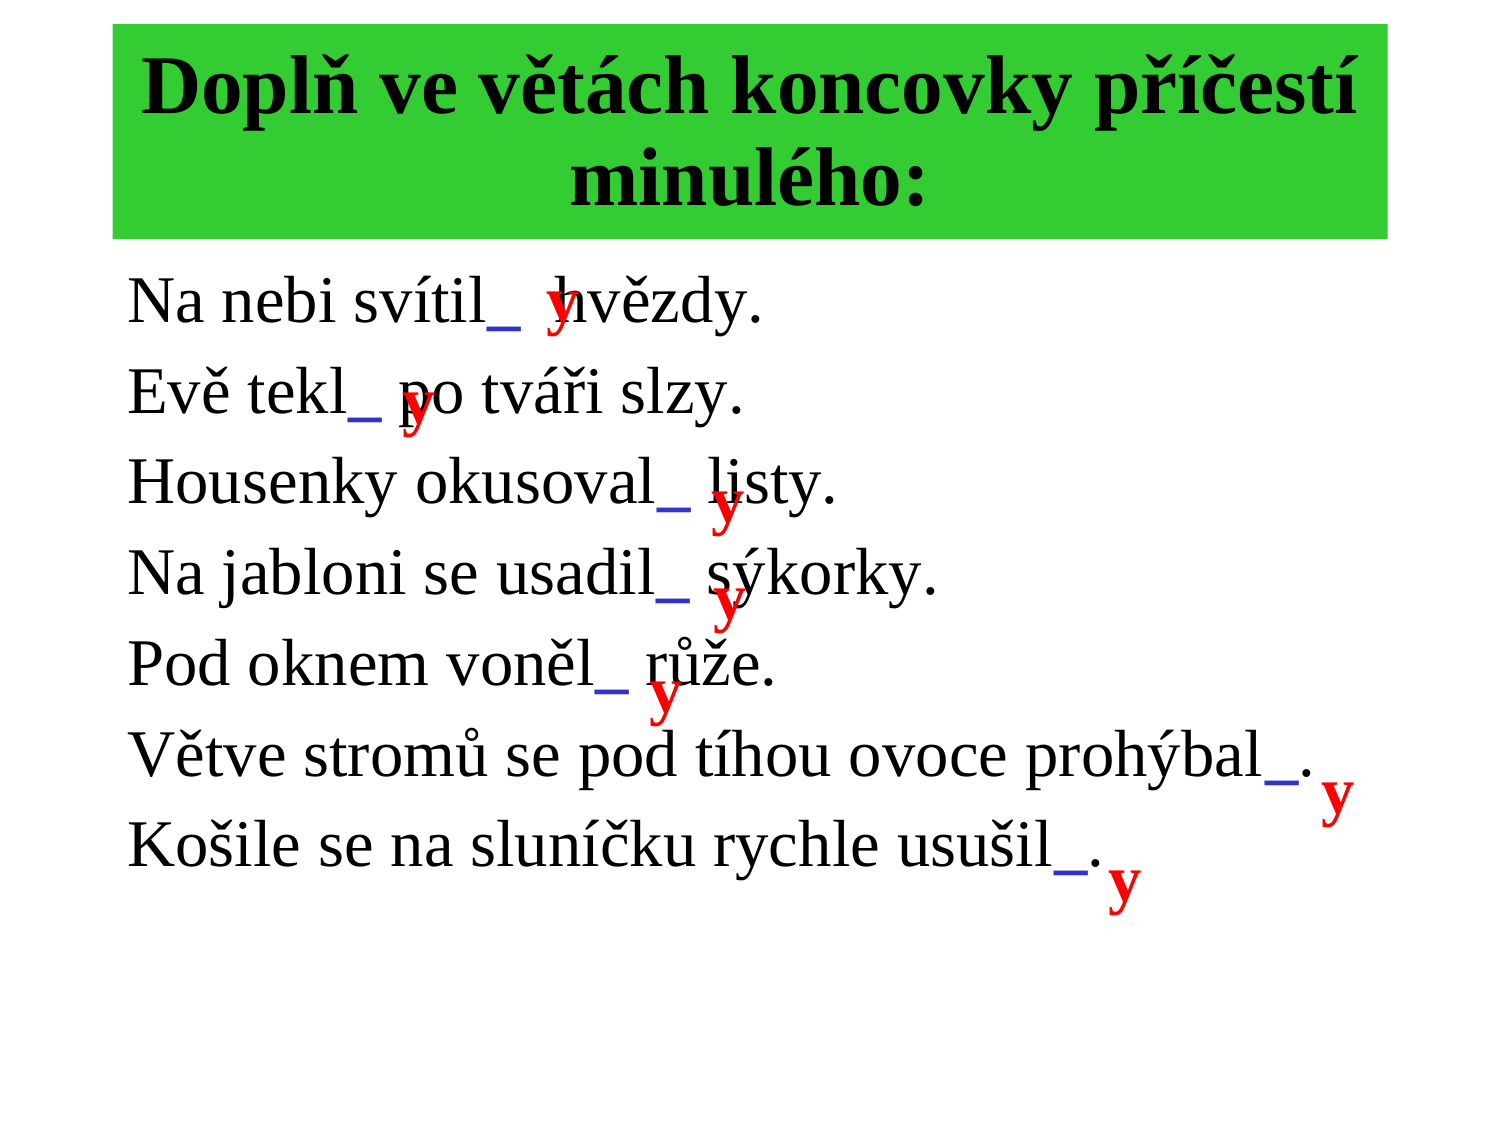

Doplň ve větách koncovky příčestí minulého:
# Na nebi svítil_ hvězdy.
Evě tekl_ po tváři slzy.
Housenky okusoval_ listy.
Na jabloni se usadil_ sýkorky.
Pod oknem voněl_ růže.
Větve stromů se pod tíhou ovoce prohýbal_.
Košile se na sluníčku rychle usušil_.
y
y
y
y
y
y
y